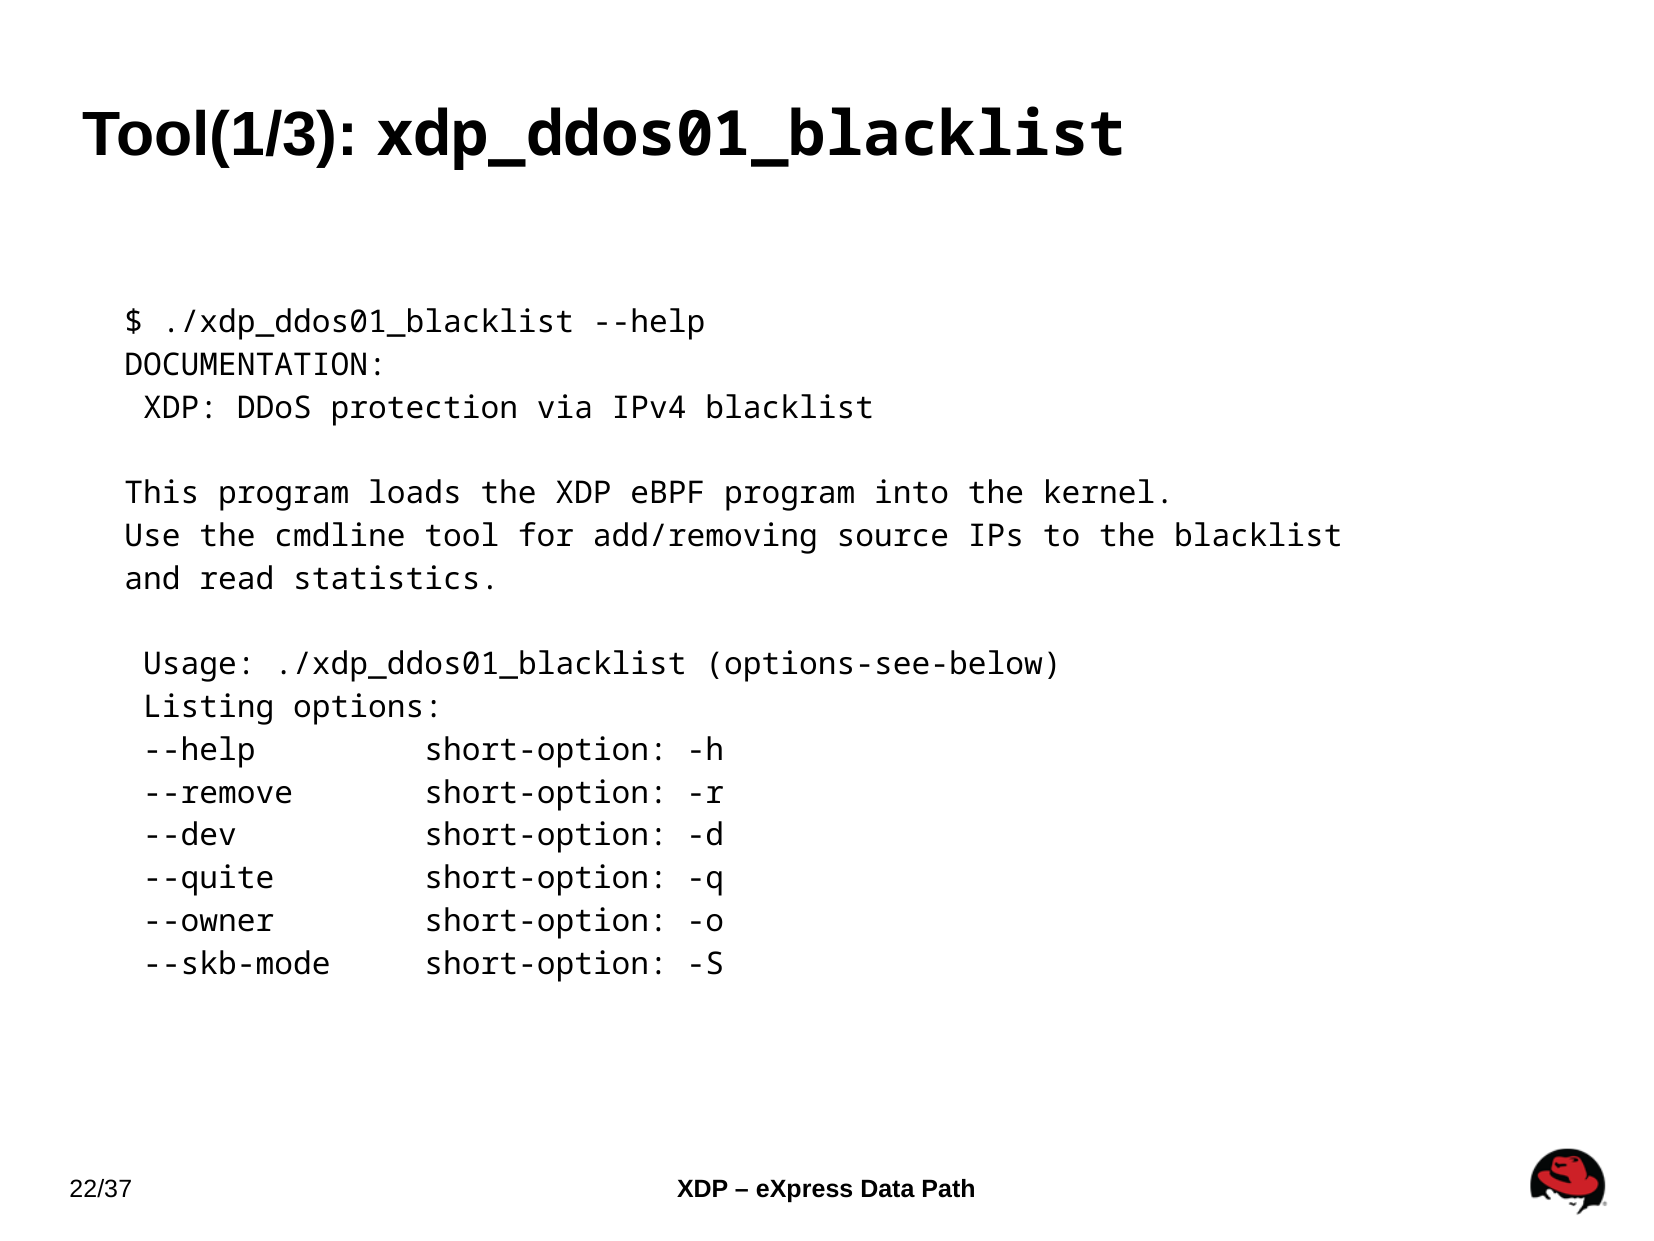

# Tool(1/3): xdp_ddos01_blacklist
$ ./xdp_ddos01_blacklist --help
DOCUMENTATION:
 XDP: DDoS protection via IPv4 blacklist
This program loads the XDP eBPF program into the kernel.
Use the cmdline tool for add/removing source IPs to the blacklist
and read statistics.
 Usage: ./xdp_ddos01_blacklist (options-see-below)
 Listing options:
 --help short-option: -h
 --remove short-option: -r
 --dev short-option: -d
 --quite short-option: -q
 --owner short-option: -o
 --skb-mode short-option: -S